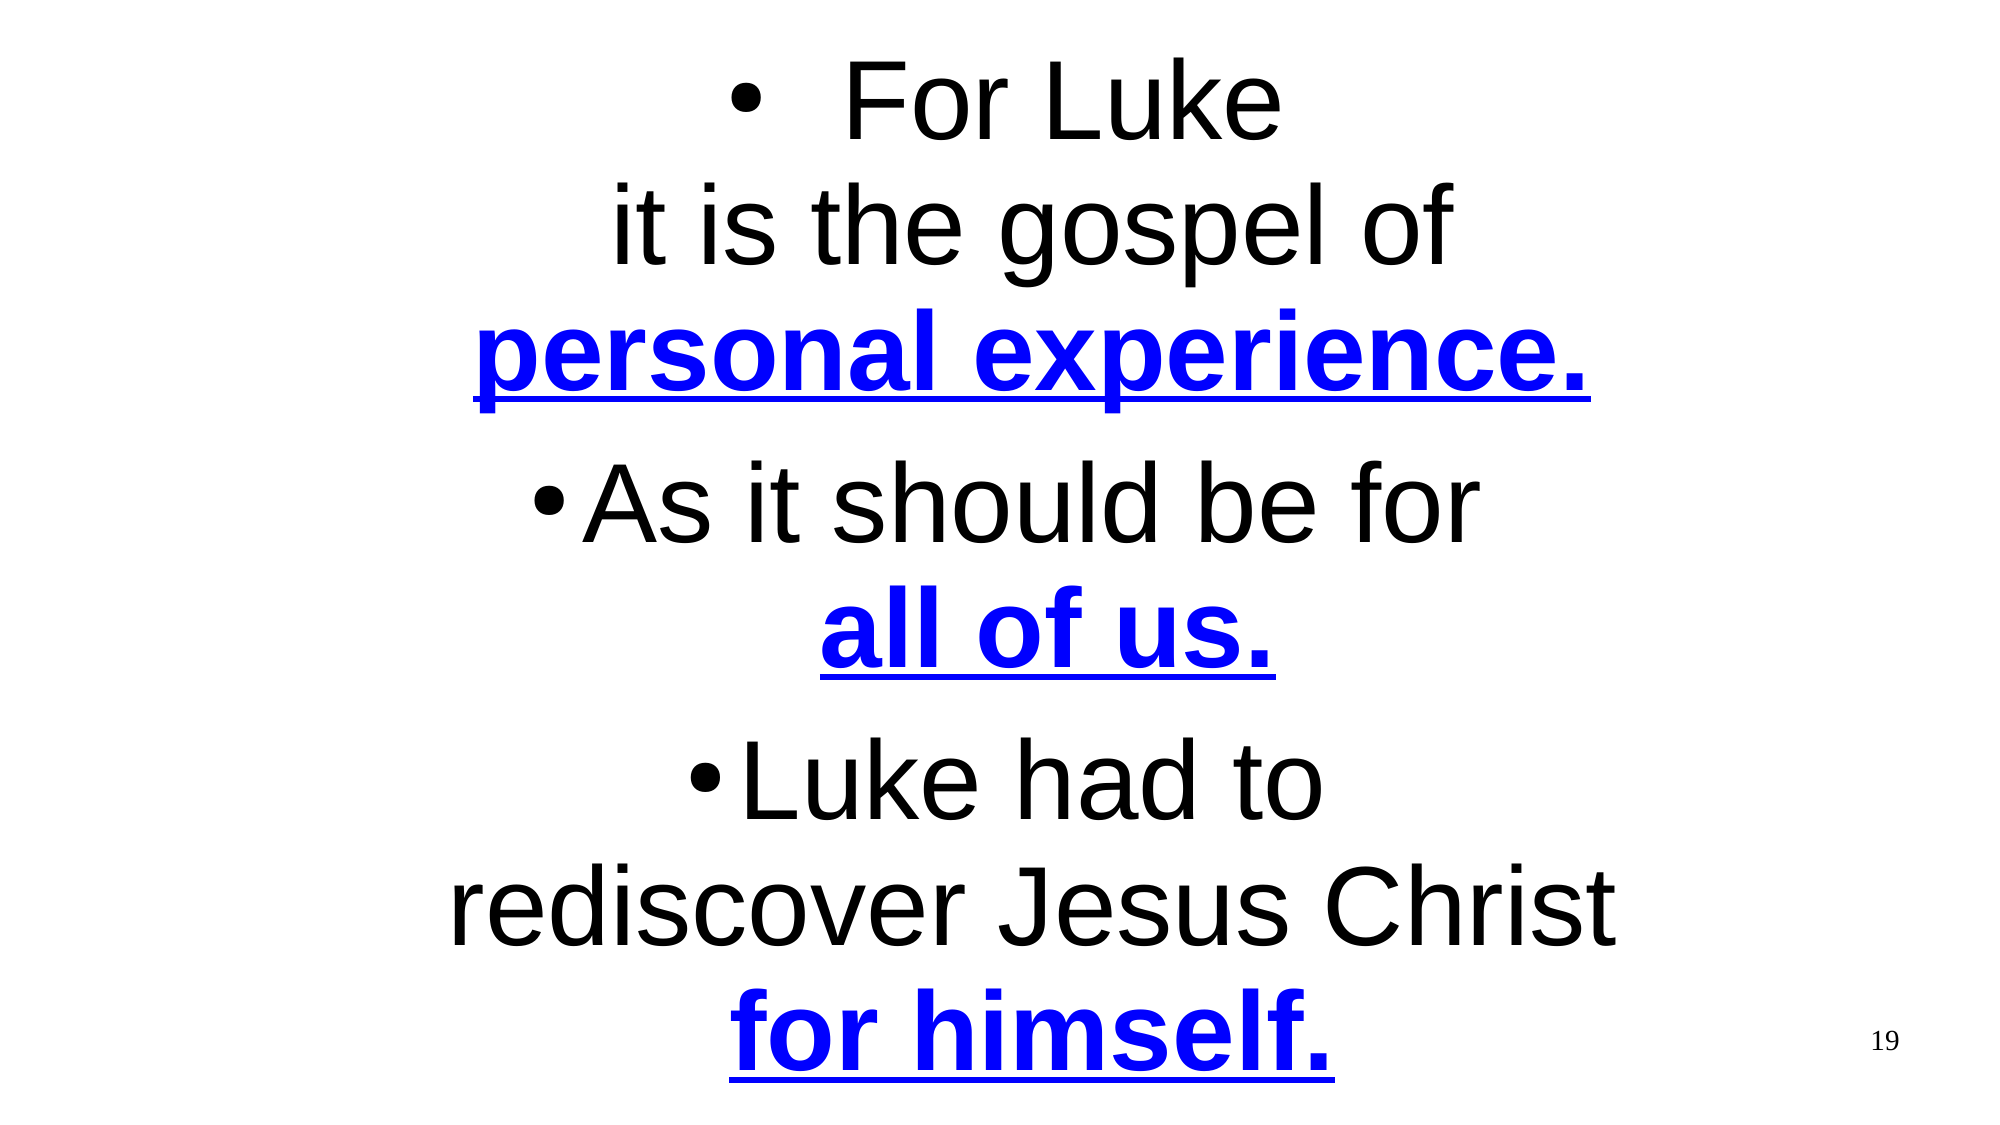

# For Luke it is the gospel of personal experience.
As it should be for
all of us.
Luke had to
rediscover Jesus Christ
for himself.
19